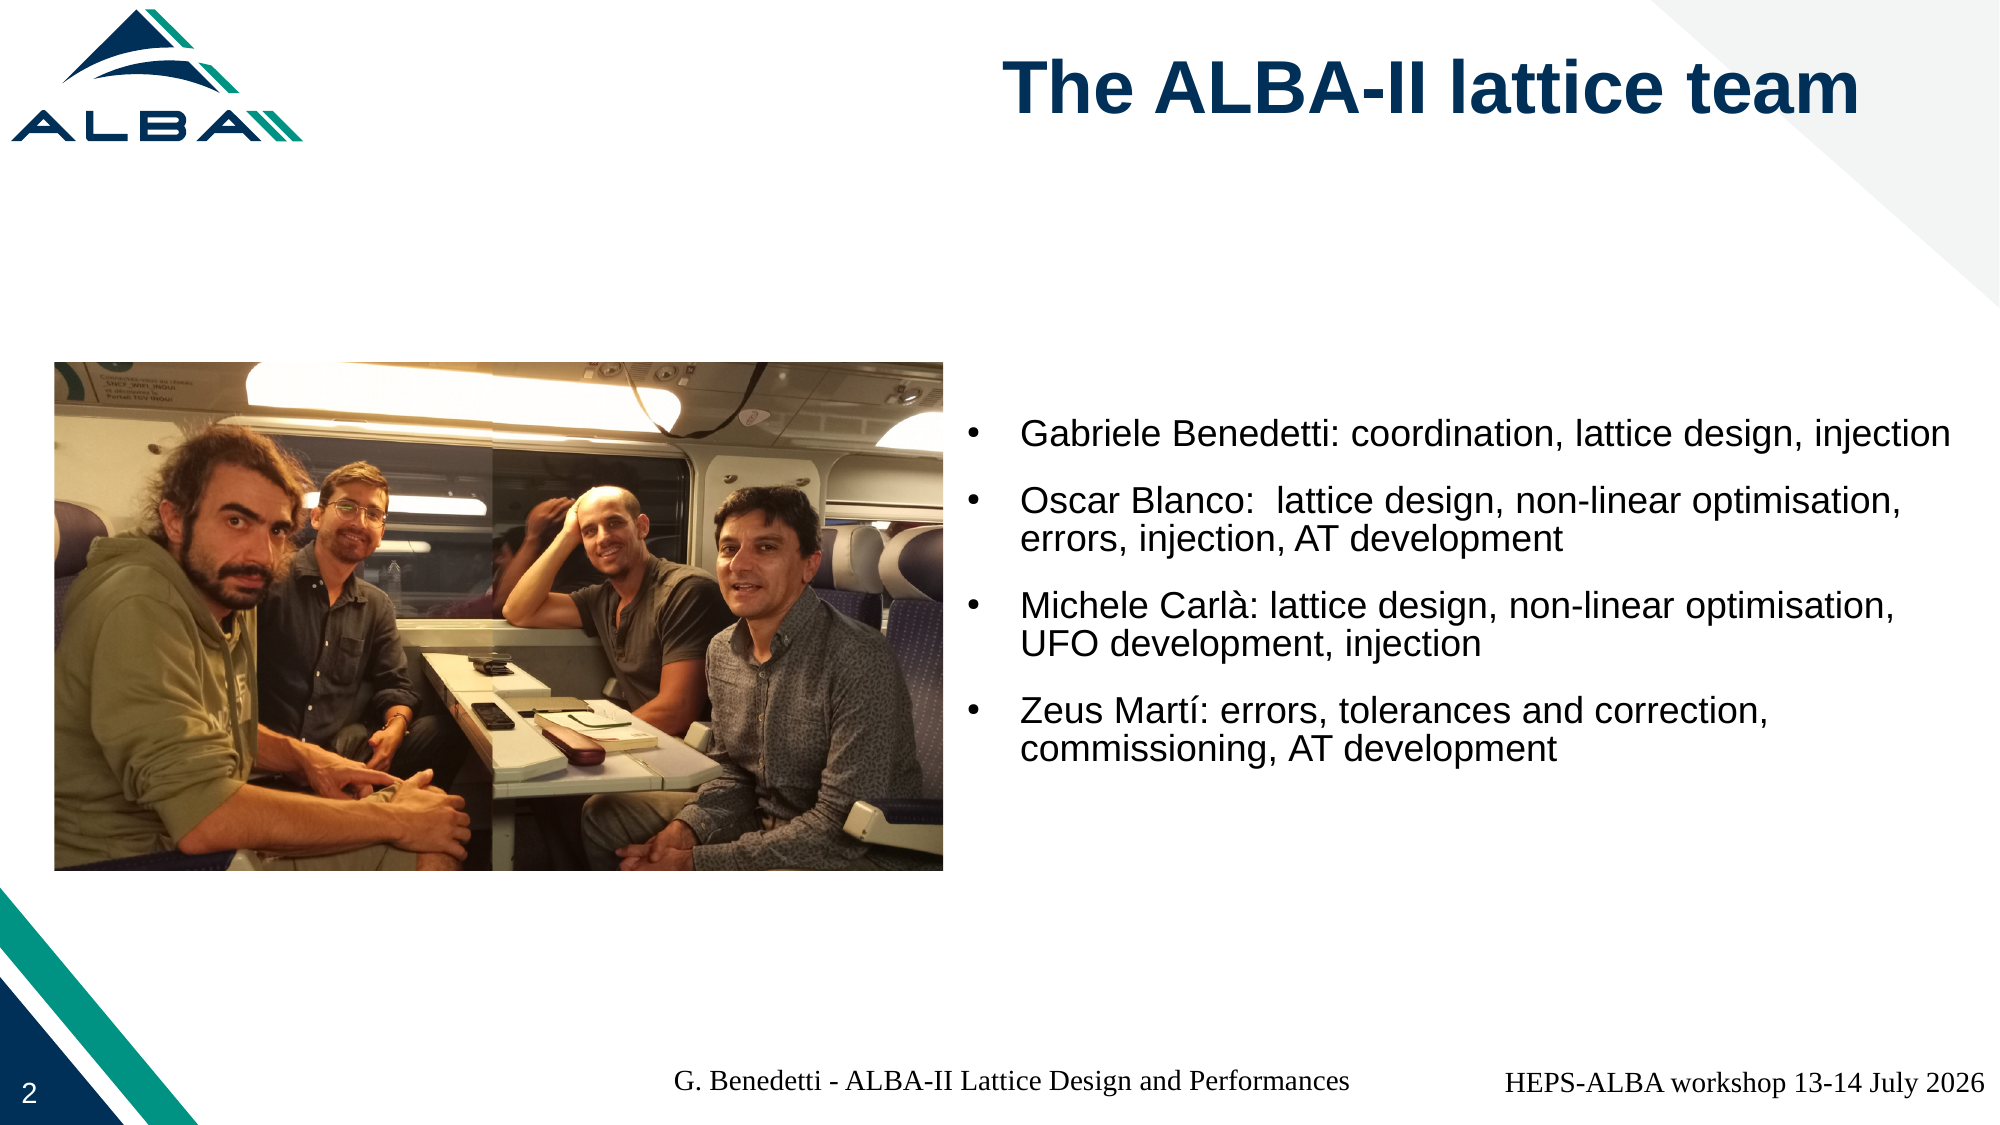

# The ALBA-II lattice team
Gabriele Benedetti: coordination, lattice design, injection
Oscar Blanco: lattice design, non-linear optimisation, errors, injection, AT development
Michele Carlà: lattice design, non-linear optimisation, UFO development, injection
Zeus Martí: errors, tolerances and correction, commissioning, AT development
G. Benedetti - ALBA-II Lattice Design and Performances
HEPS-ALBA workshop 13-14 July 2026